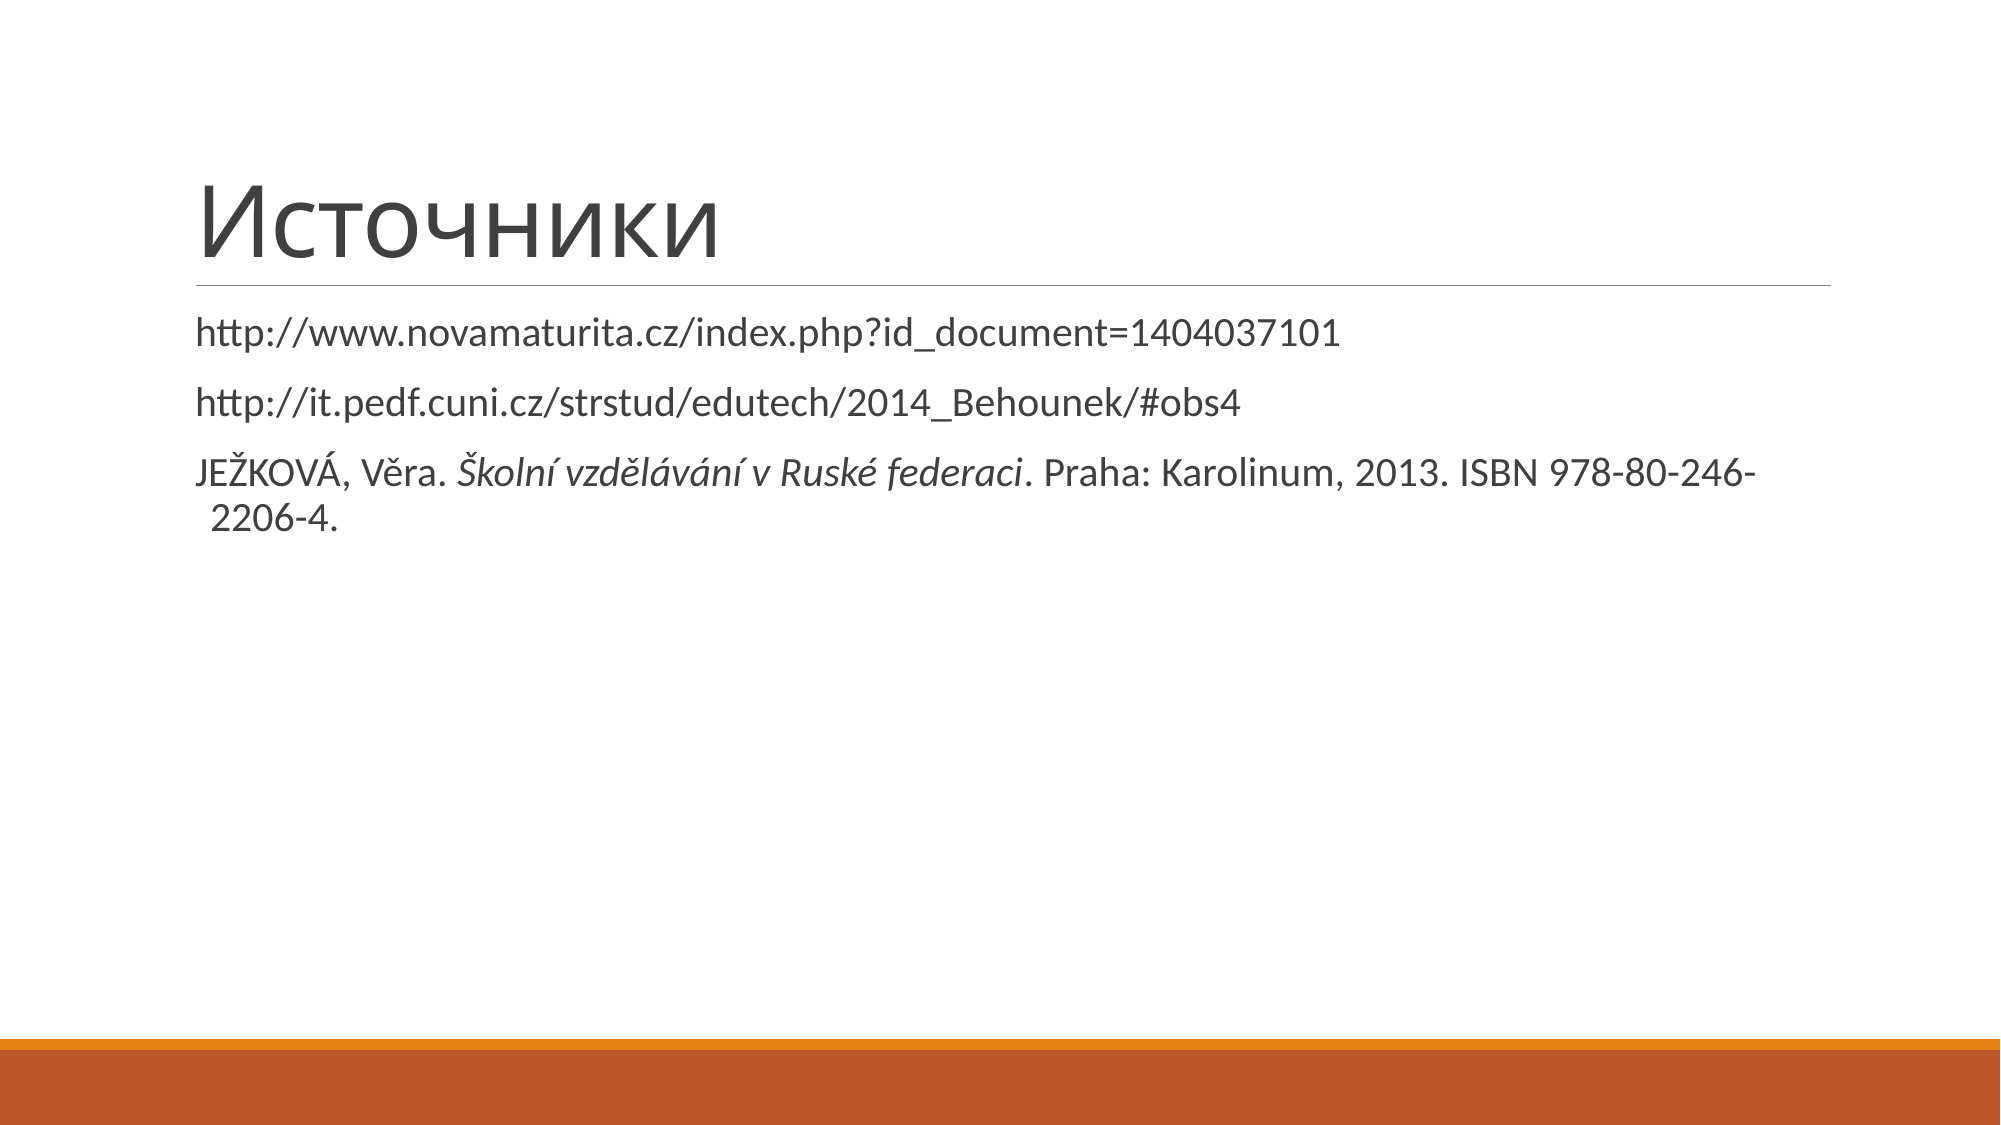

# Источники
http://www.novamaturita.cz/index.php?id_document=1404037101
http://it.pedf.cuni.cz/strstud/edutech/2014_Behounek/#obs4
JEŽKOVÁ, Věra. Školní vzdělávání v Ruské federaci. Praha: Karolinum, 2013. ISBN 978-80-246-2206-4.